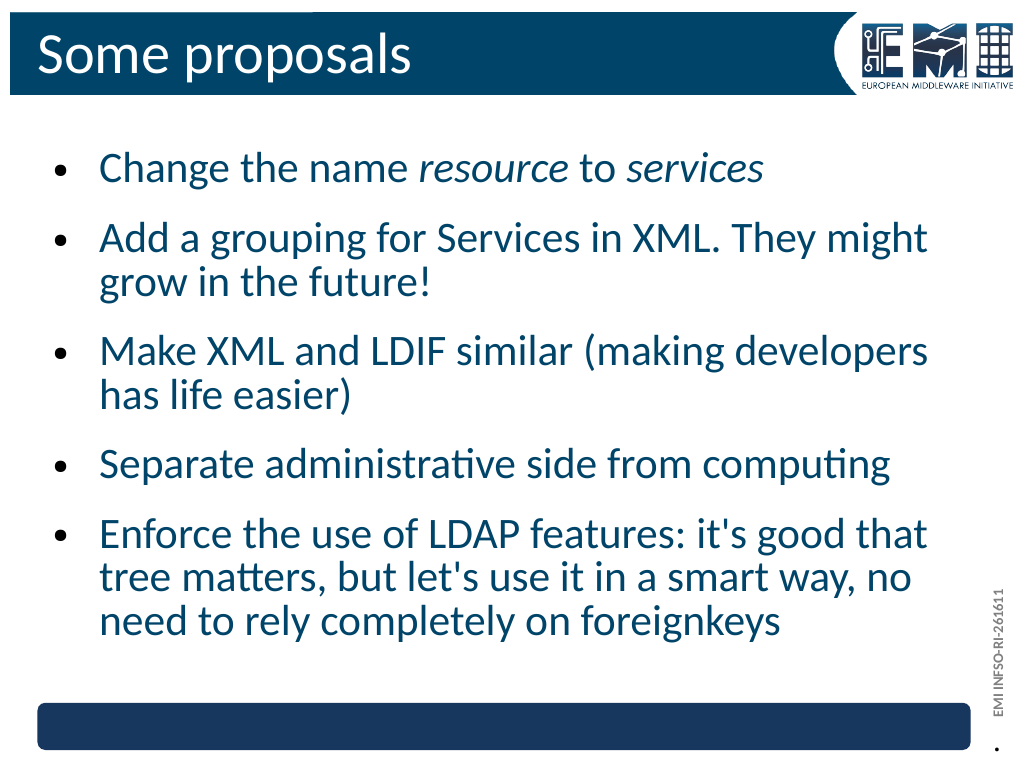

# Some proposals
Change the name resource to services
Add a grouping for Services in XML. They might grow in the future!
Make XML and LDIF similar (making developers has life easier)
Separate administrative side from computing
Enforce the use of LDAP features: it's good that tree matters, but let's use it in a smart way, no need to rely completely on foreignkeys